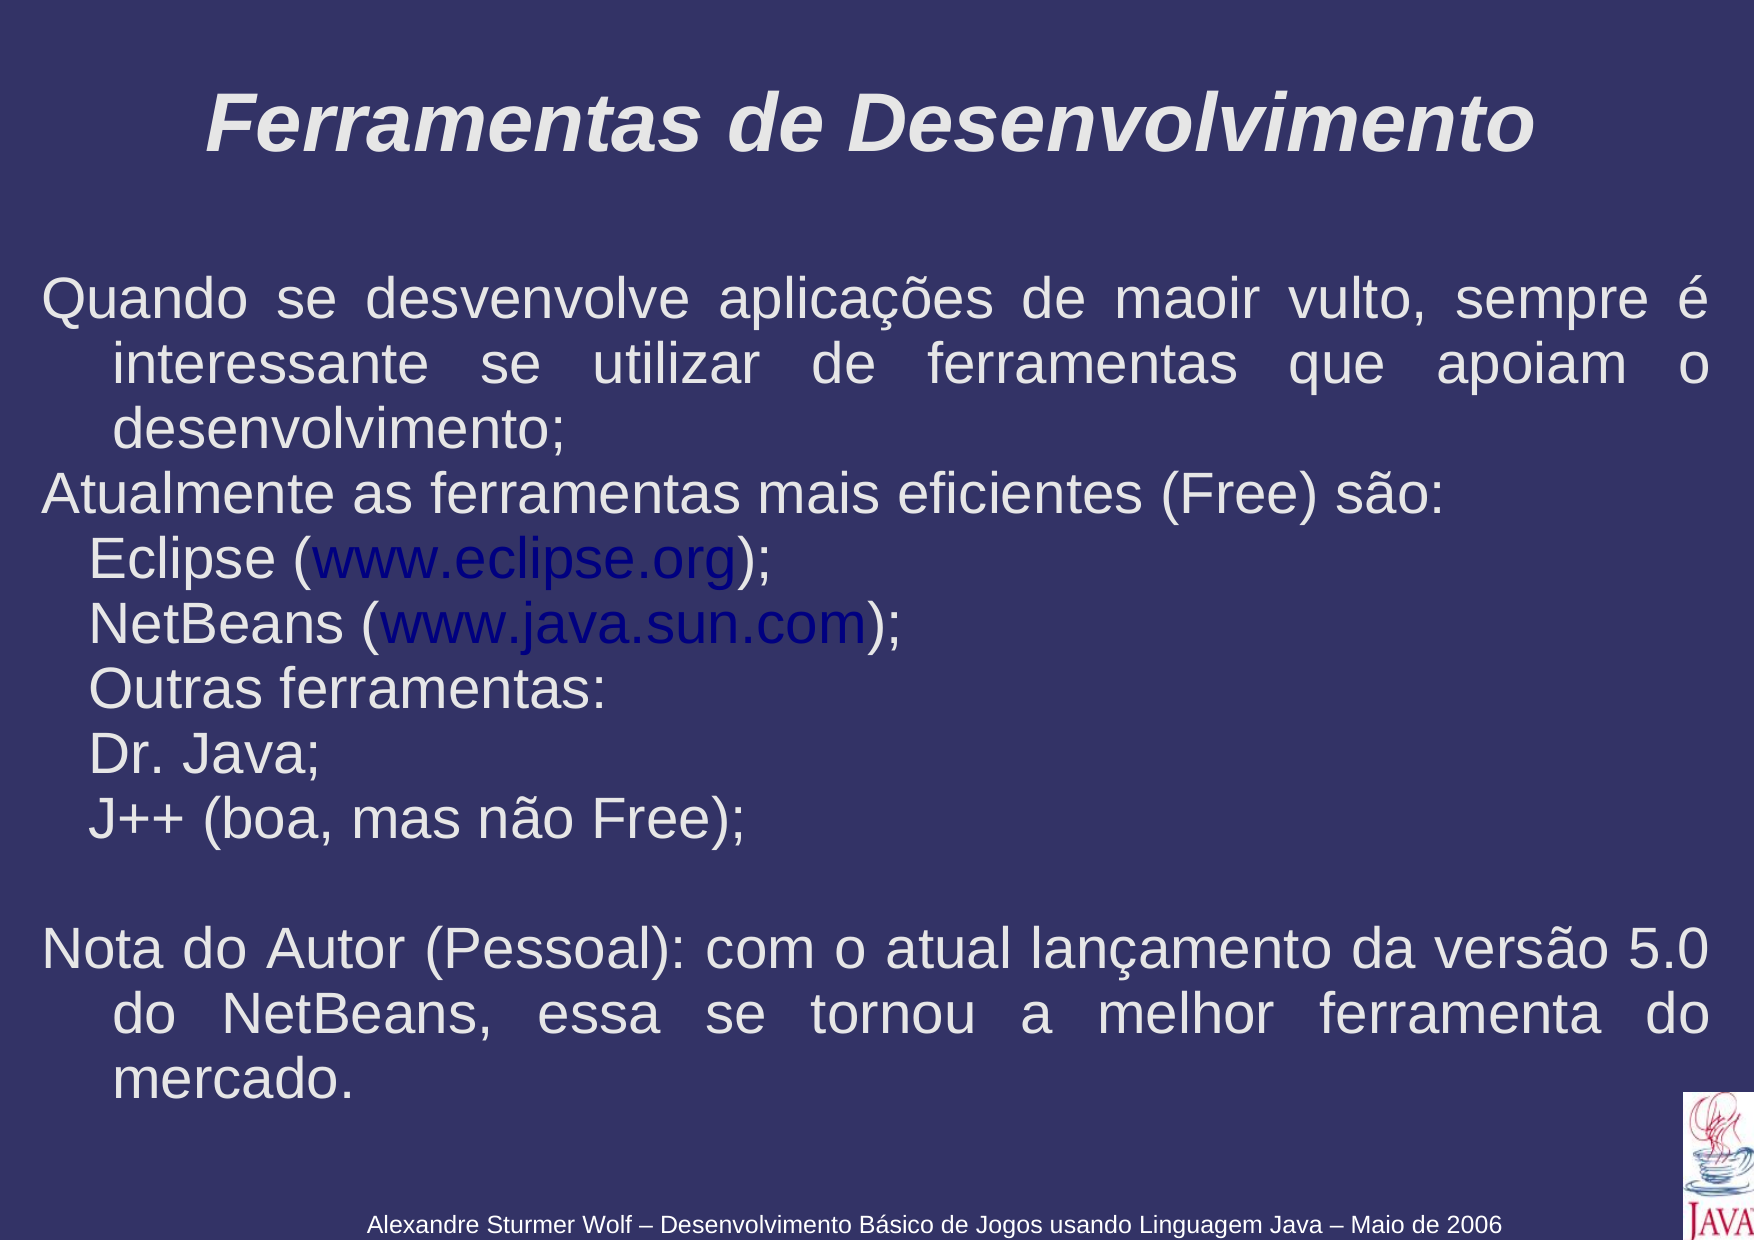

# Ferramentas de Desenvolvimento
Quando se desvenvolve aplicações de maoir vulto, sempre é interessante se utilizar de ferramentas que apoiam o desenvolvimento;
Atualmente as ferramentas mais eficientes (Free) são:
Eclipse (www.eclipse.org);
NetBeans (www.java.sun.com);
Outras ferramentas:
Dr. Java;
J++ (boa, mas não Free);
Nota do Autor (Pessoal): com o atual lançamento da versão 5.0 do NetBeans, essa se tornou a melhor ferramenta do mercado.